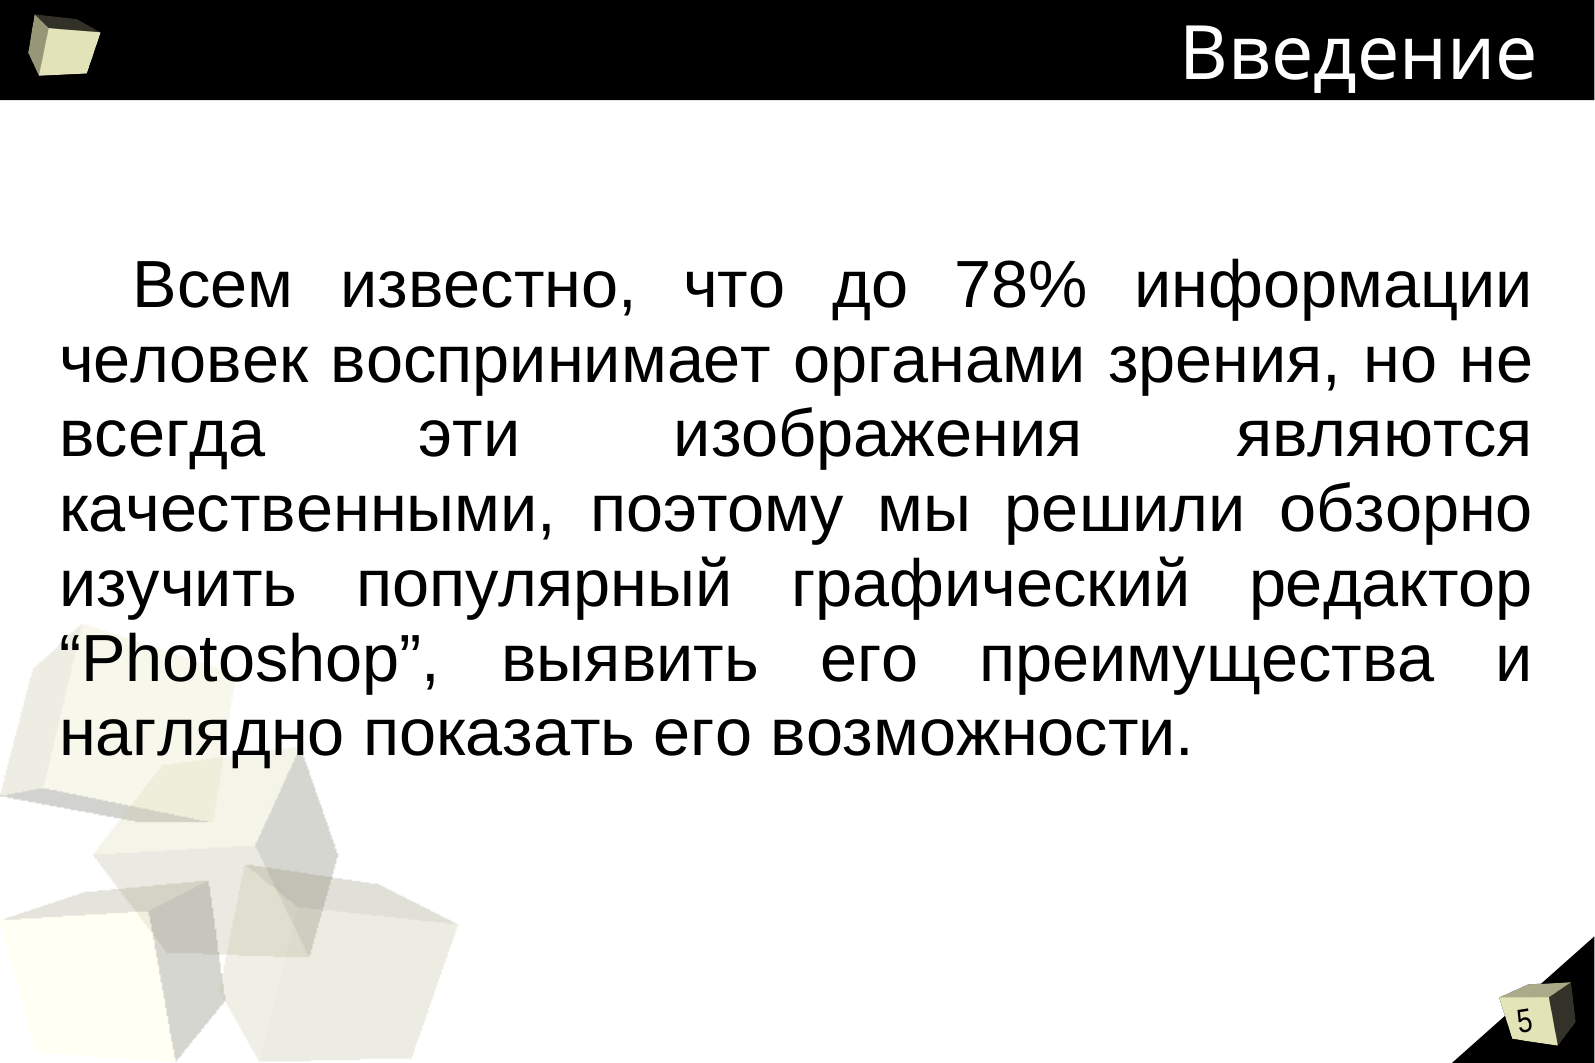

# Введение
	Всем известно, что до 78% информации человек воспринимает органами зрения, но не всегда эти изображения являются качественными, поэтому мы решили обзорно изучить популярный графический редактор “Photoshop”, выявить его преимущества и наглядно показать его возможности.